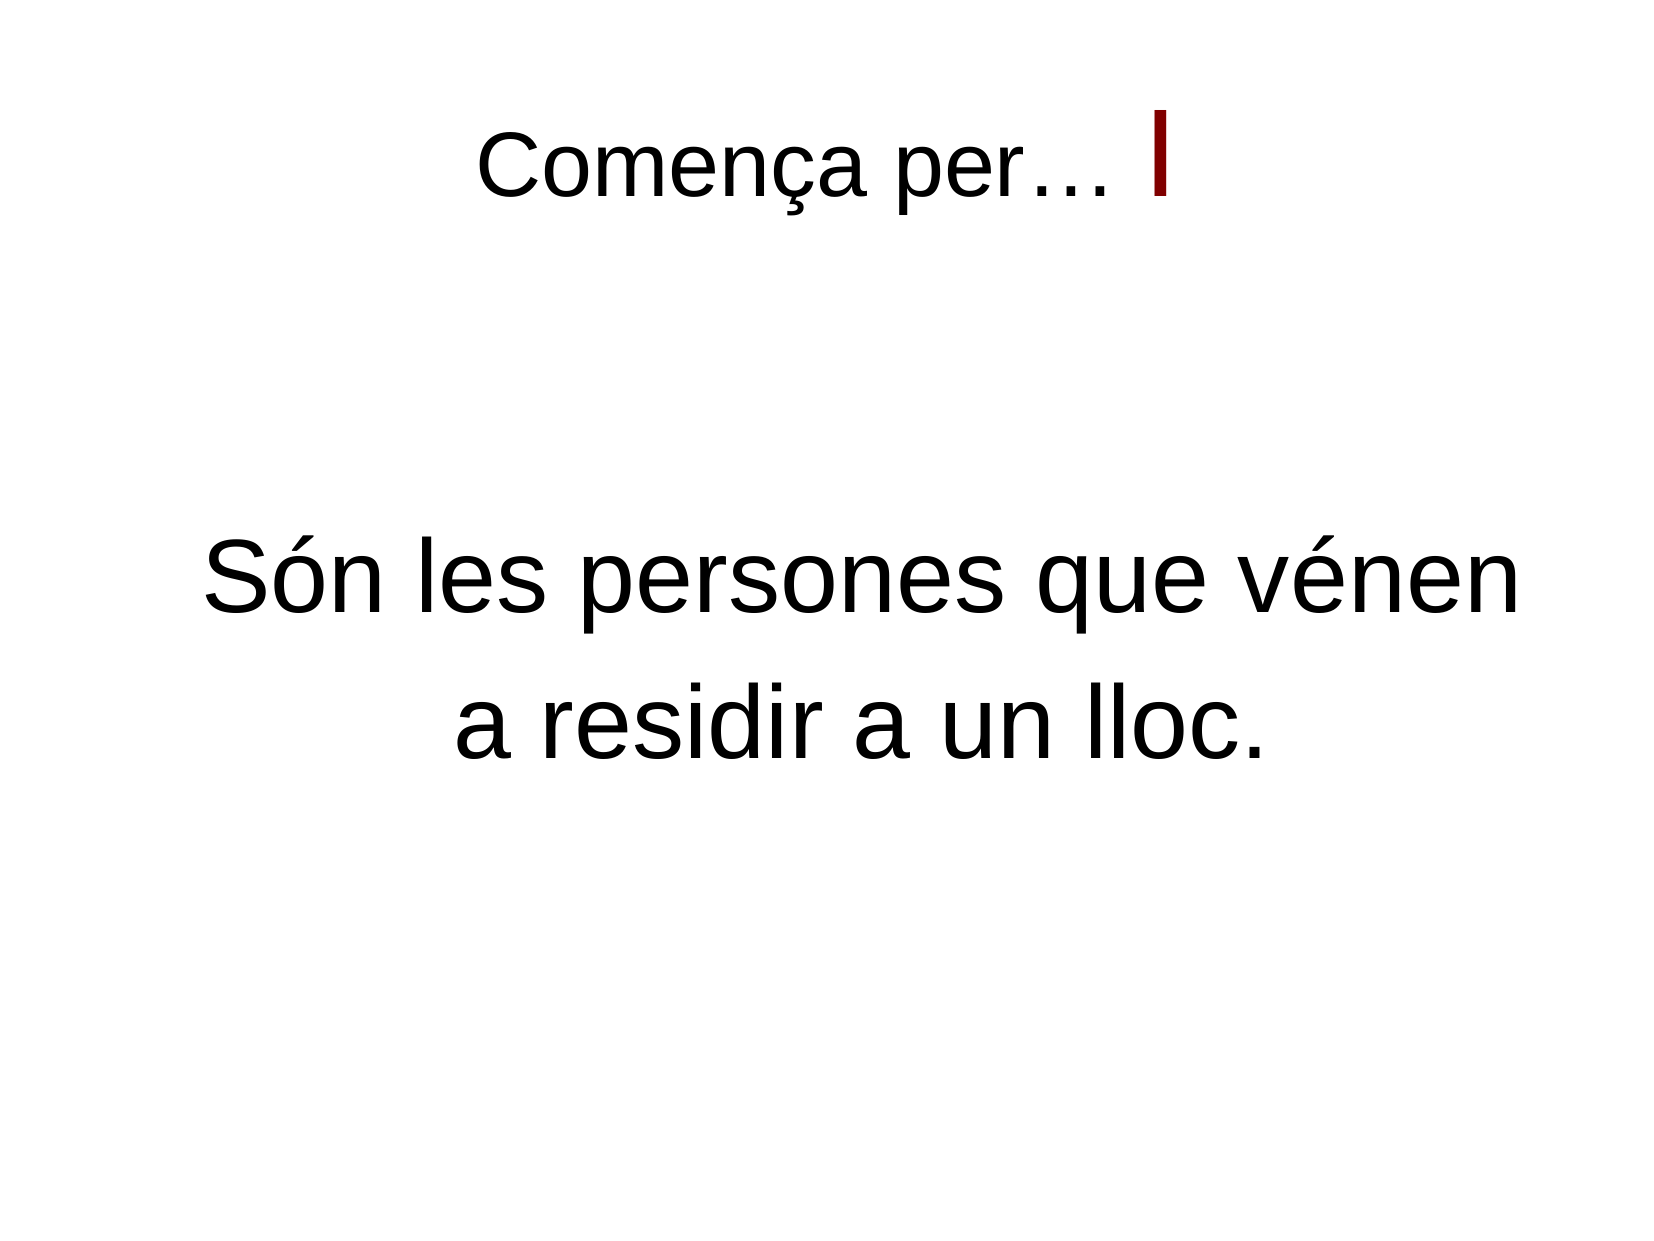

# Comença per… I
Són les persones que vénen
a residir a un lloc.